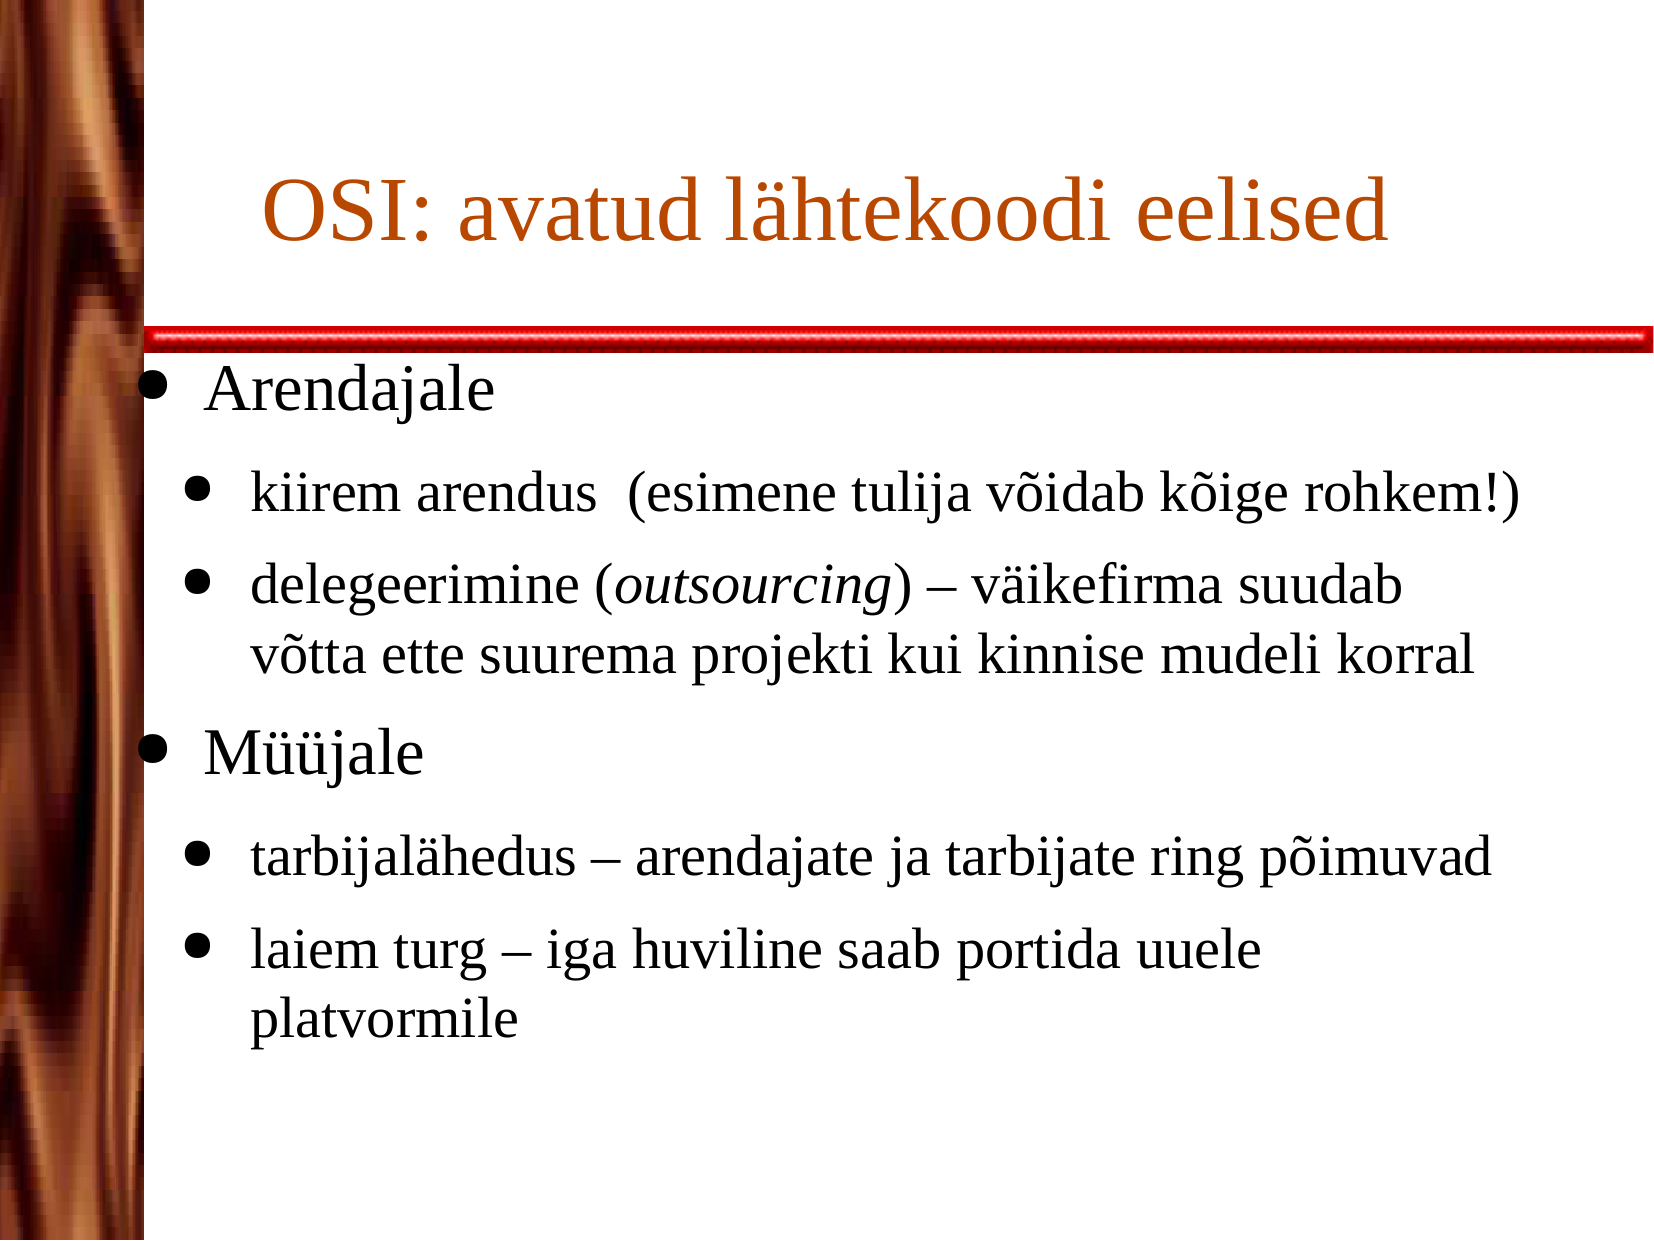

# OSI: avatud lähtekoodi eelised
Arendajale
kiirem arendus (esimene tulija võidab kõige rohkem!)
delegeerimine (outsourcing) – väikefirma suudab võtta ette suurema projekti kui kinnise mudeli korral
Müüjale
tarbijalähedus – arendajate ja tarbijate ring põimuvad
laiem turg – iga huviline saab portida uuele platvormile